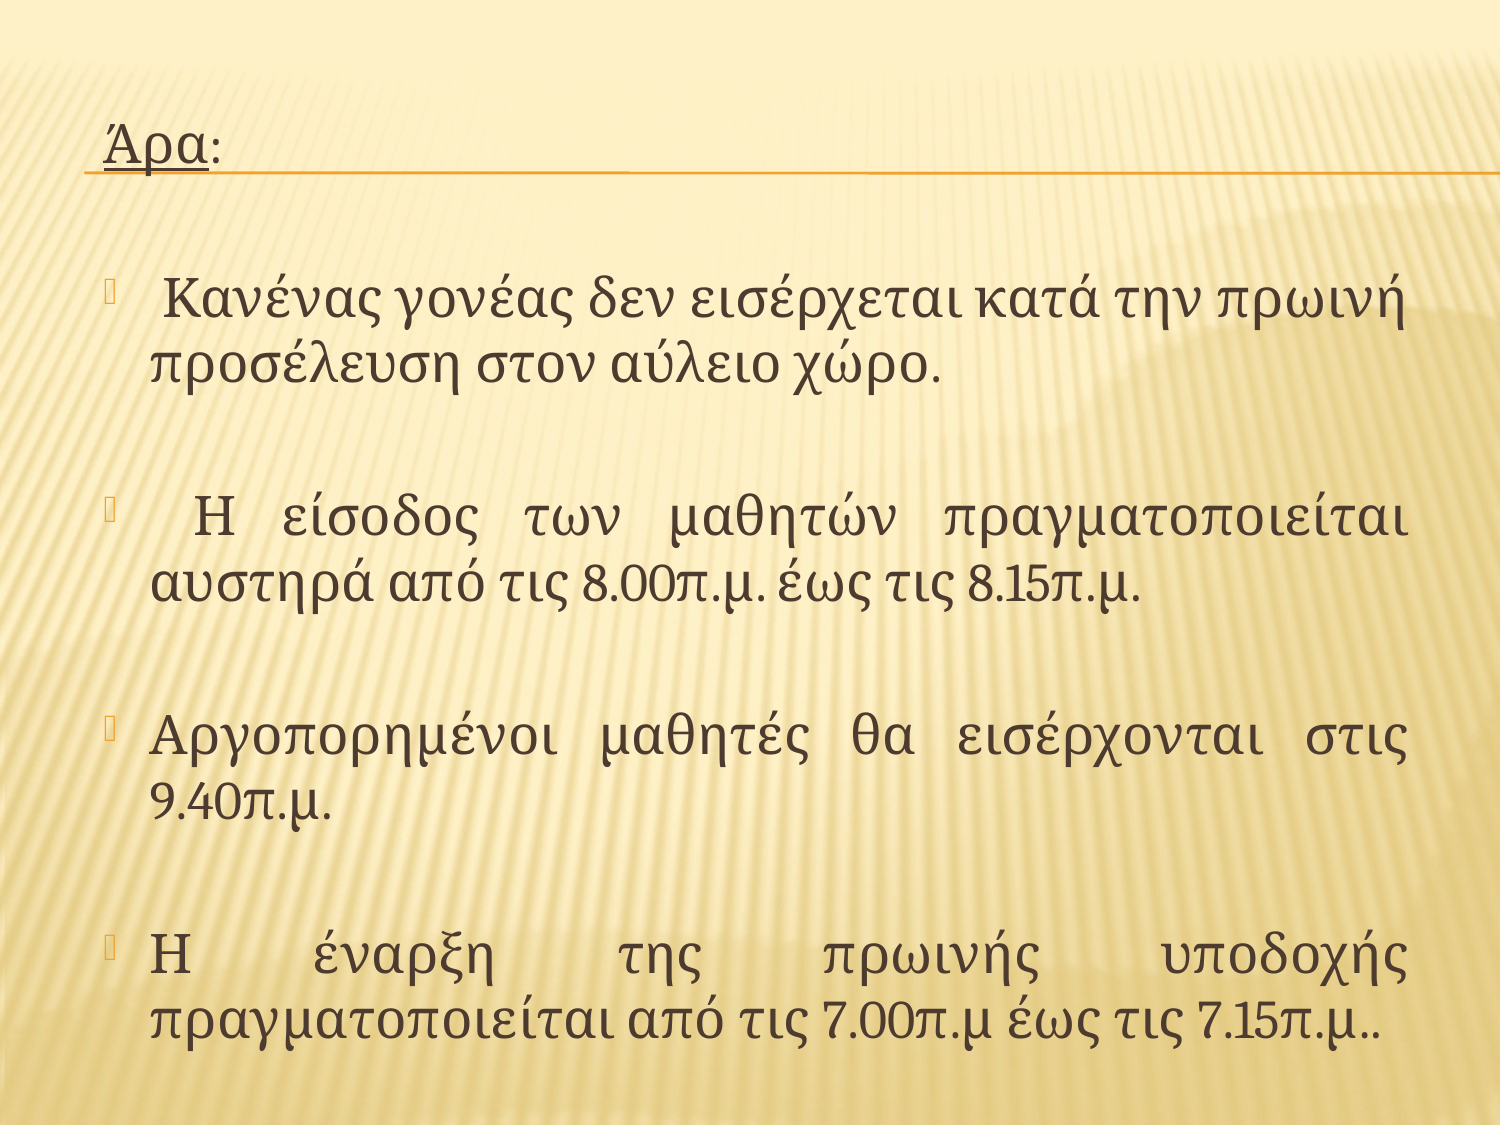

# Άρα:
 Κανένας γονέας δεν εισέρχεται κατά την πρωινή προσέλευση στον αύλειο χώρο.
 Η είσοδος των μαθητών πραγματοποιείται αυστηρά από τις 8.00π.μ. έως τις 8.15π.μ.
Αργοπορημένοι μαθητές θα εισέρχονται στις 9.40π.μ.
Η έναρξη της πρωινής υποδοχής πραγματοποιείται από τις 7.00π.μ έως τις 7.15π.μ..